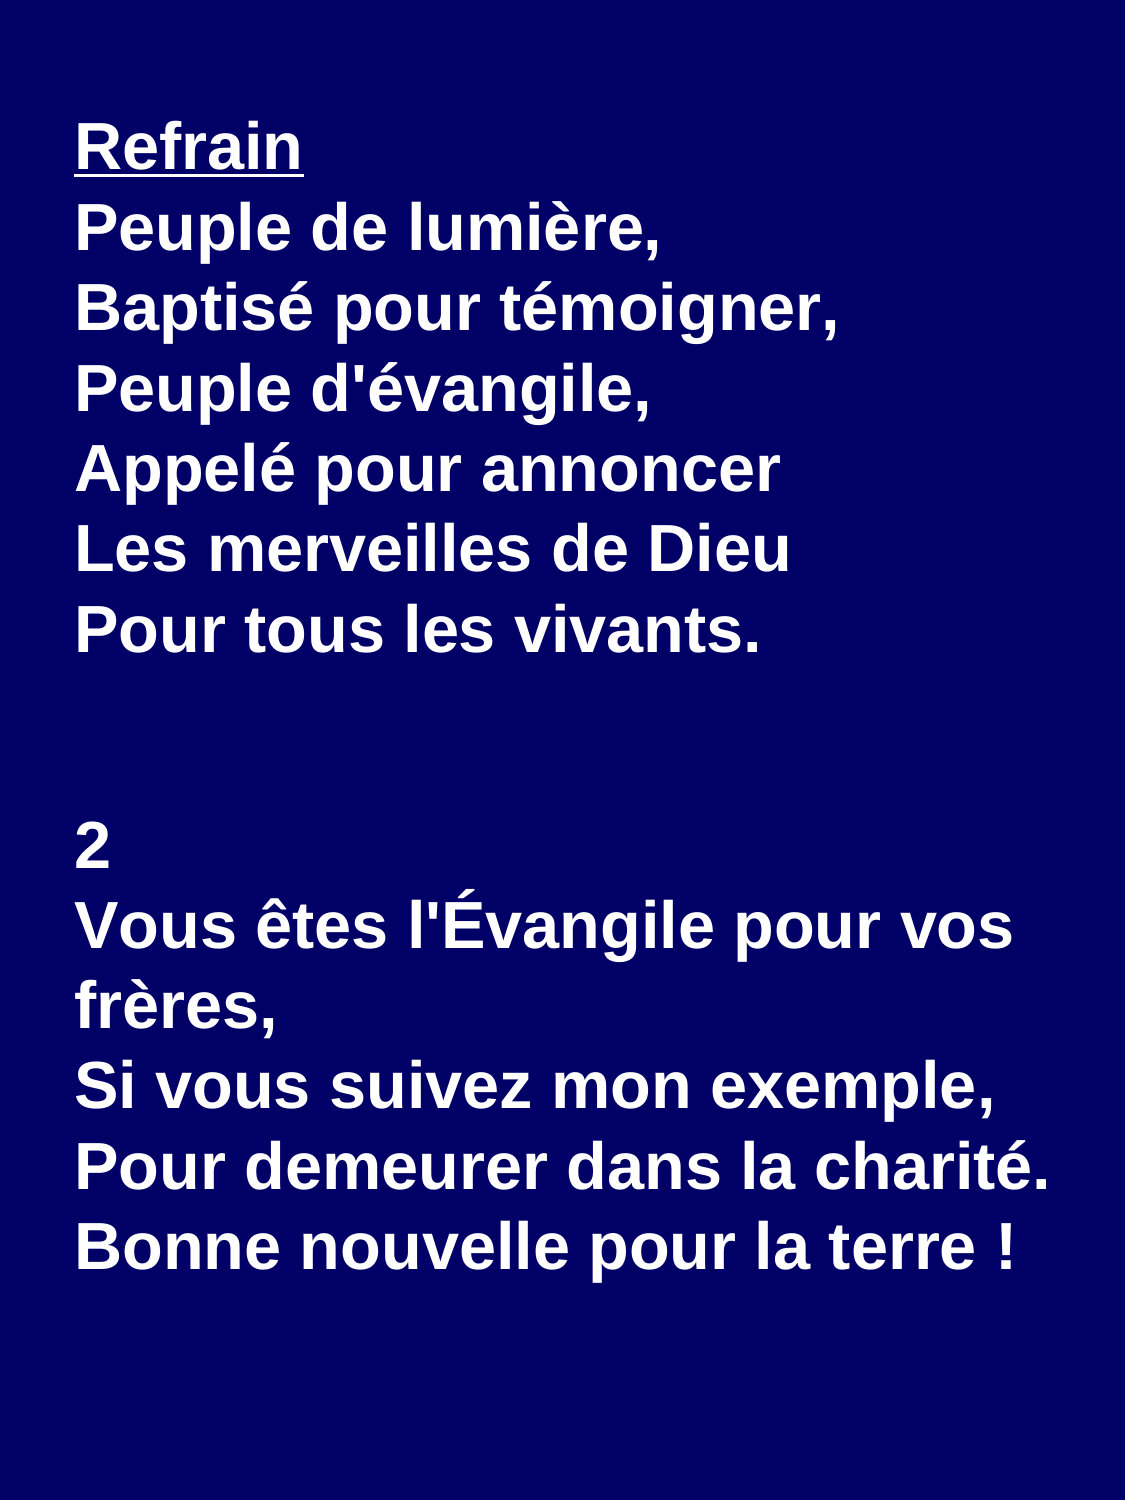

Refrain
Peuple de lumière,
Baptisé pour témoigner,
Peuple d'évangile,
Appelé pour annoncer
Les merveilles de Dieu
Pour tous les vivants.
2
Vous êtes l'Évangile pour vos frères,
Si vous suivez mon exemple,
Pour demeurer dans la charité.
Bonne nouvelle pour la terre !